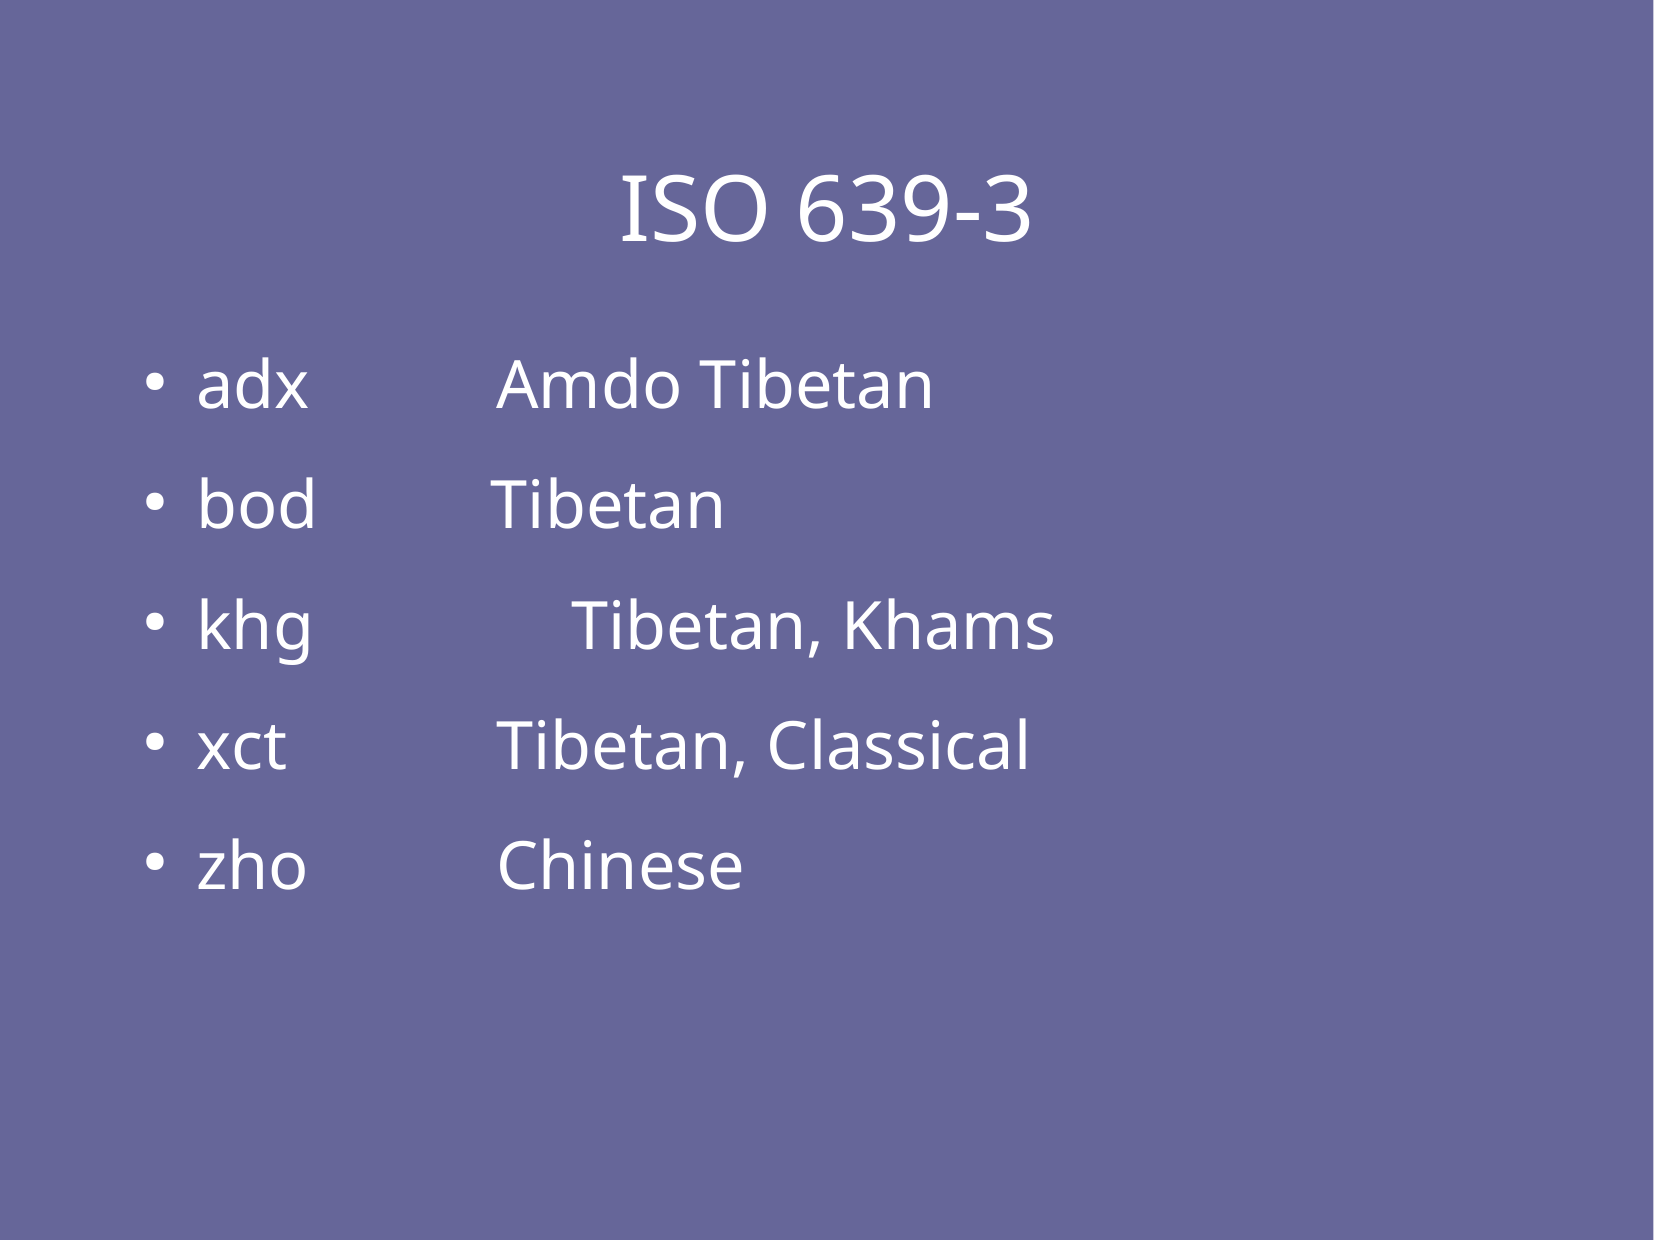

# ISO 639-3
adx 	 	 	Amdo Tibetan
bod Tibetan
khg 	 	 	Tibetan, Khams
xct 	 	 	Tibetan, Classical
zho			Chinese